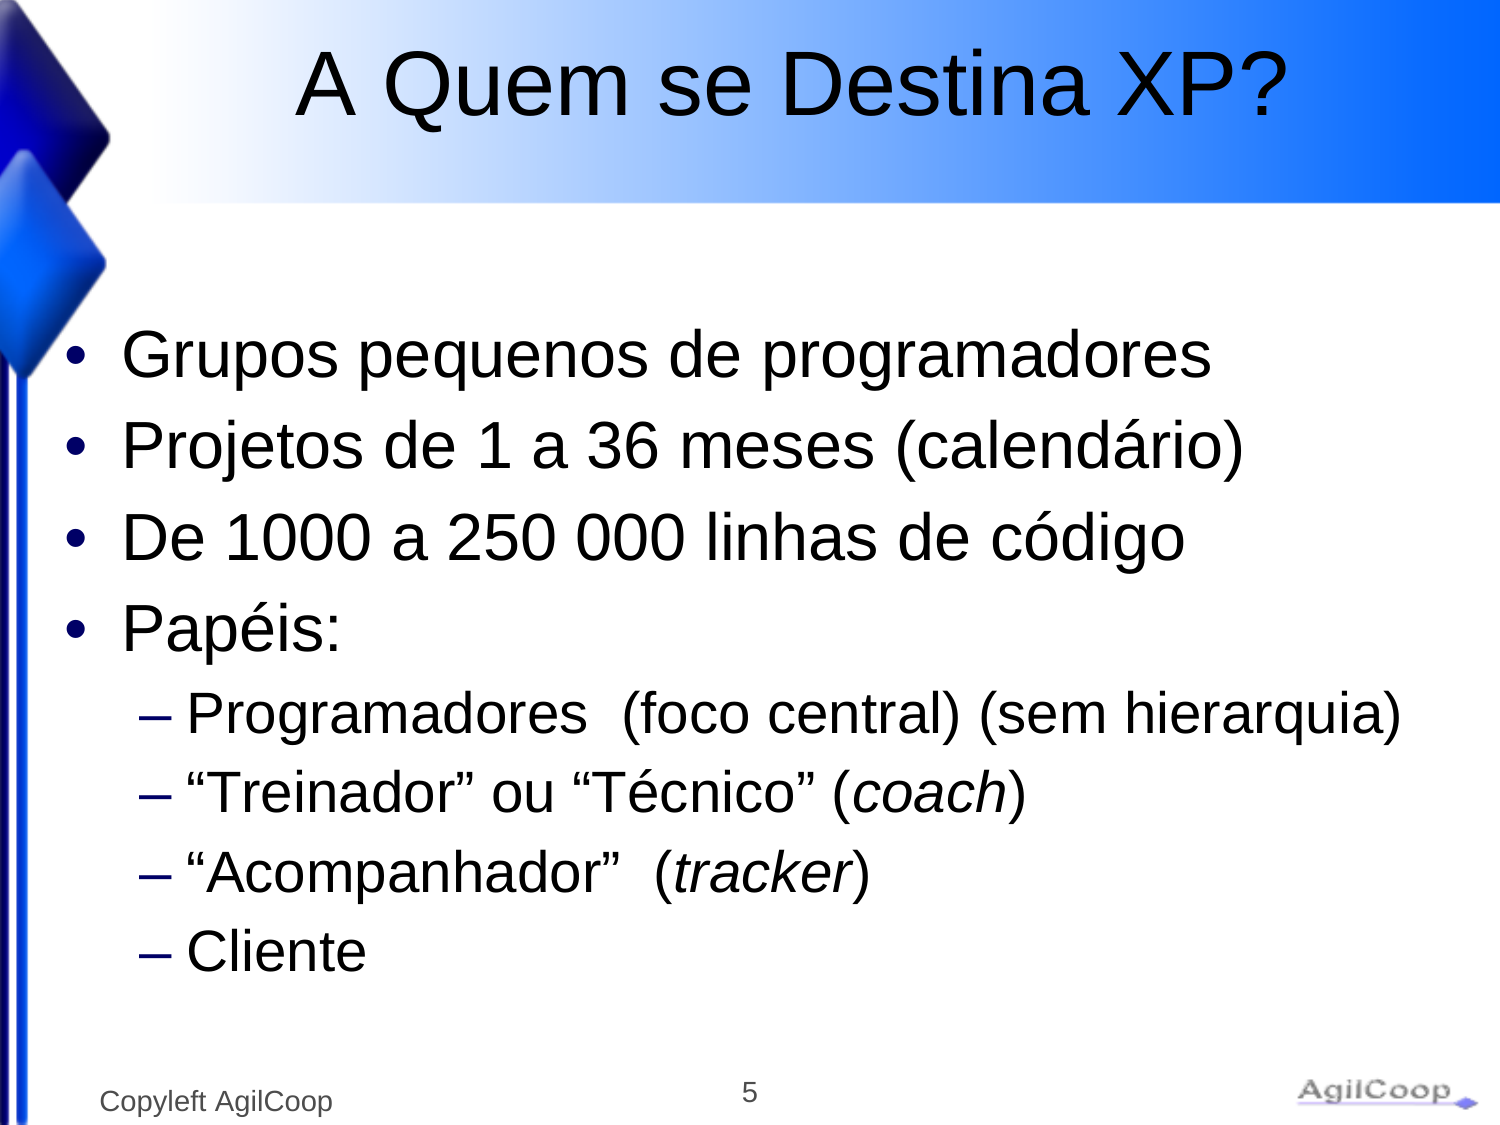

# A Quem se Destina XP?
Grupos pequenos de programadores
Projetos de 1 a 36 meses (calendário)
De 1000 a 250 000 linhas de código
Papéis:
Programadores (foco central) (sem hierarquia)
“Treinador” ou “Técnico” (coach)
“Acompanhador” (tracker)
Cliente
5